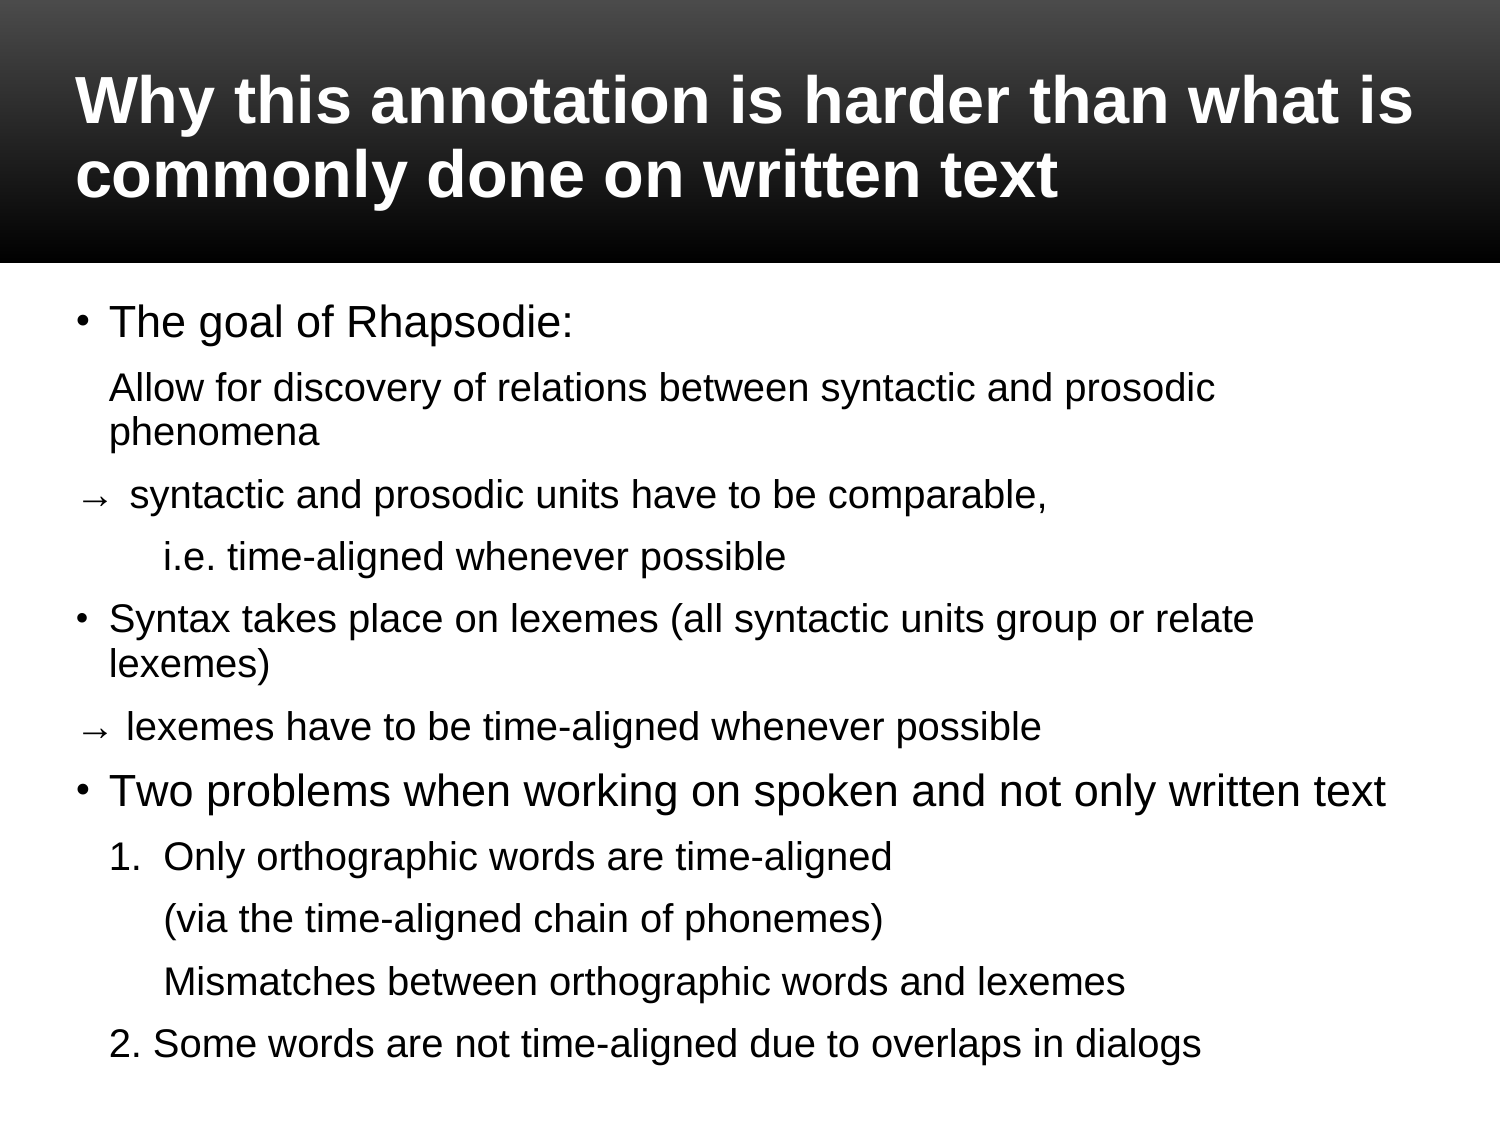

# Why this annotation is harder than what is commonly done on written text
The goal of Rhapsodie:
Allow for discovery of relations between syntactic and prosodic phenomena
→ 		syntactic and prosodic units have to be comparable,
				 i.e. time-aligned whenever possible
Syntax takes place on lexemes (all syntactic units group or relate lexemes)
→ lexemes have to be time-aligned whenever possible
Two problems when working on spoken and not only written text
1. 	Only orthographic words are time-aligned
		 	(via the time-aligned chain of phonemes)
	 	Mismatches between orthographic words and lexemes
2. Some words are not time-aligned due to overlaps in dialogs